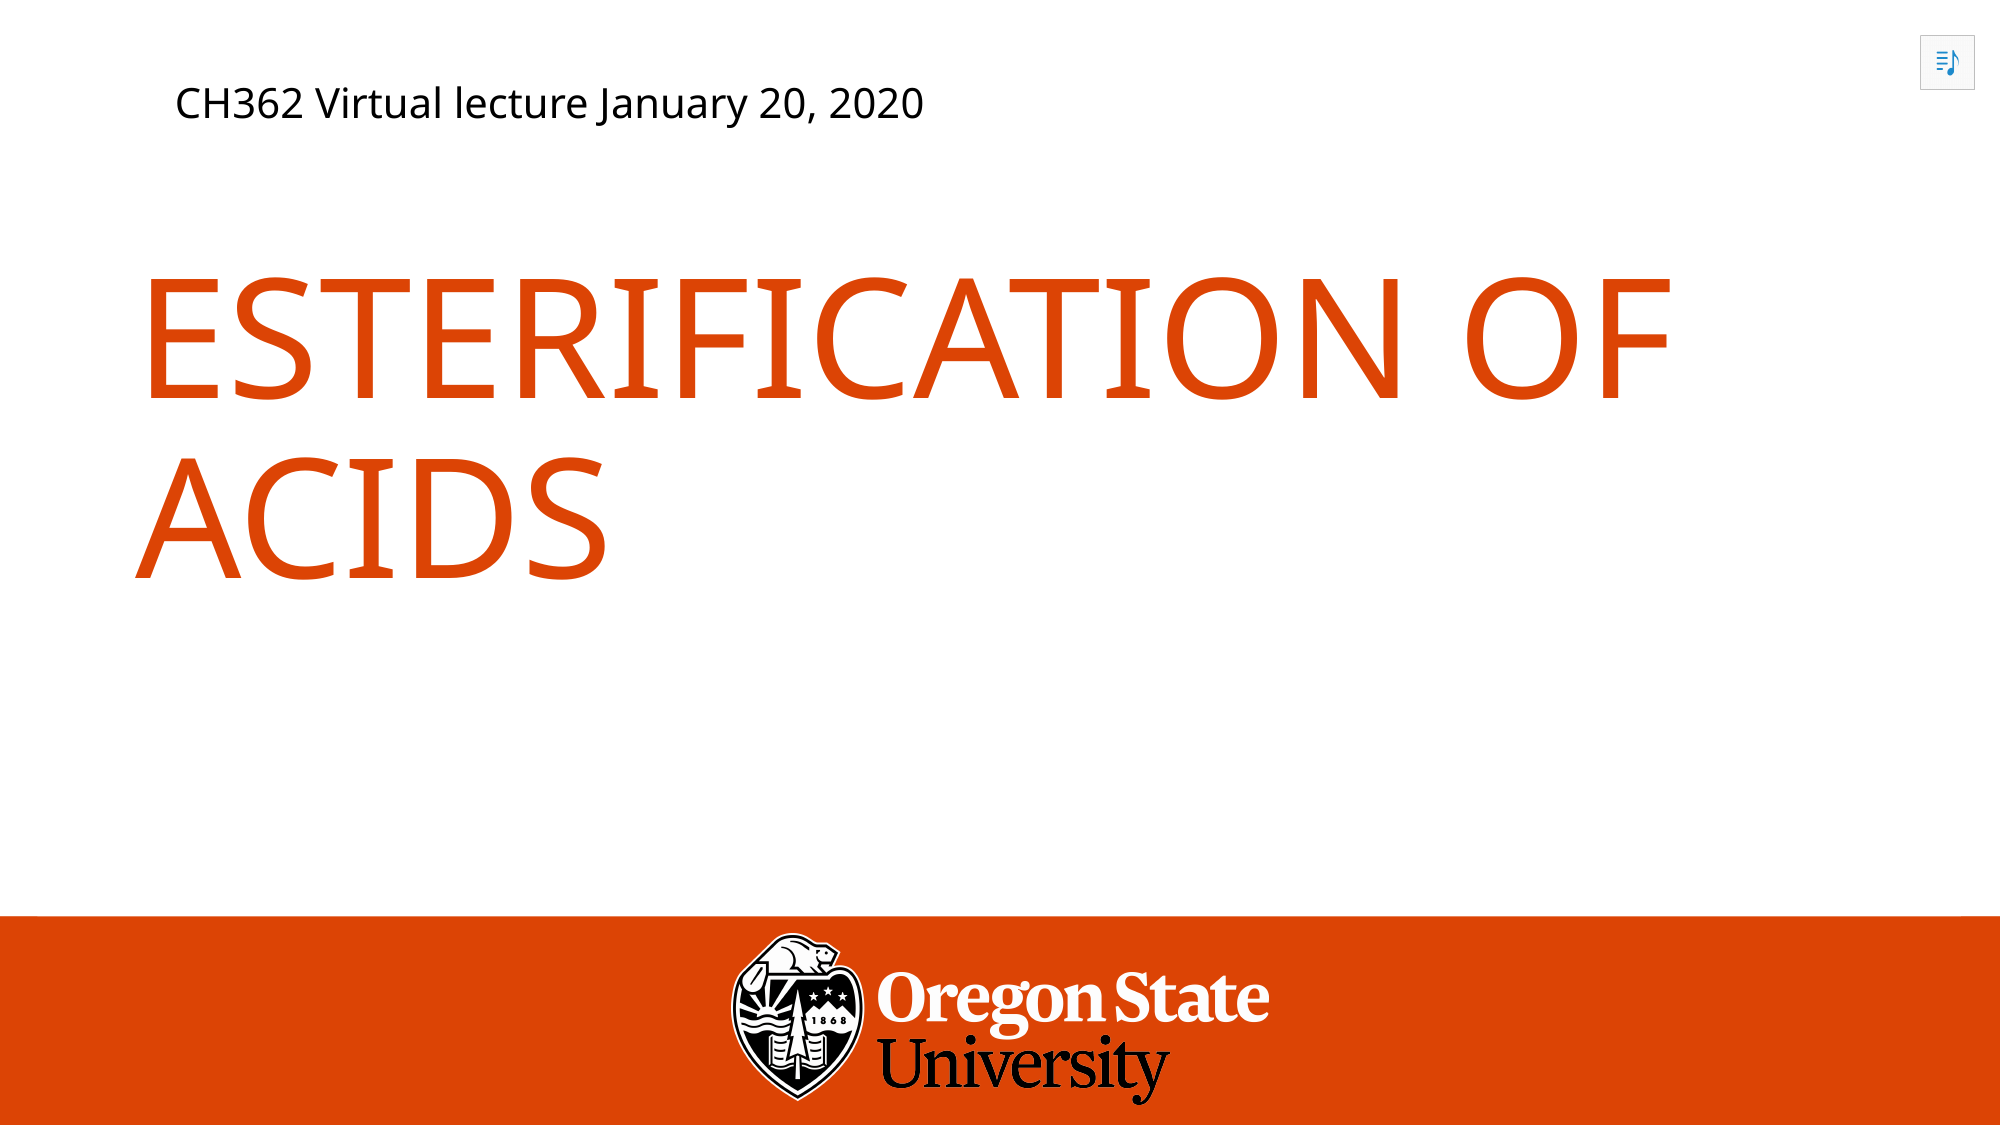

CH362 Virtual lecture January 20, 2020
# Esterification of Acids